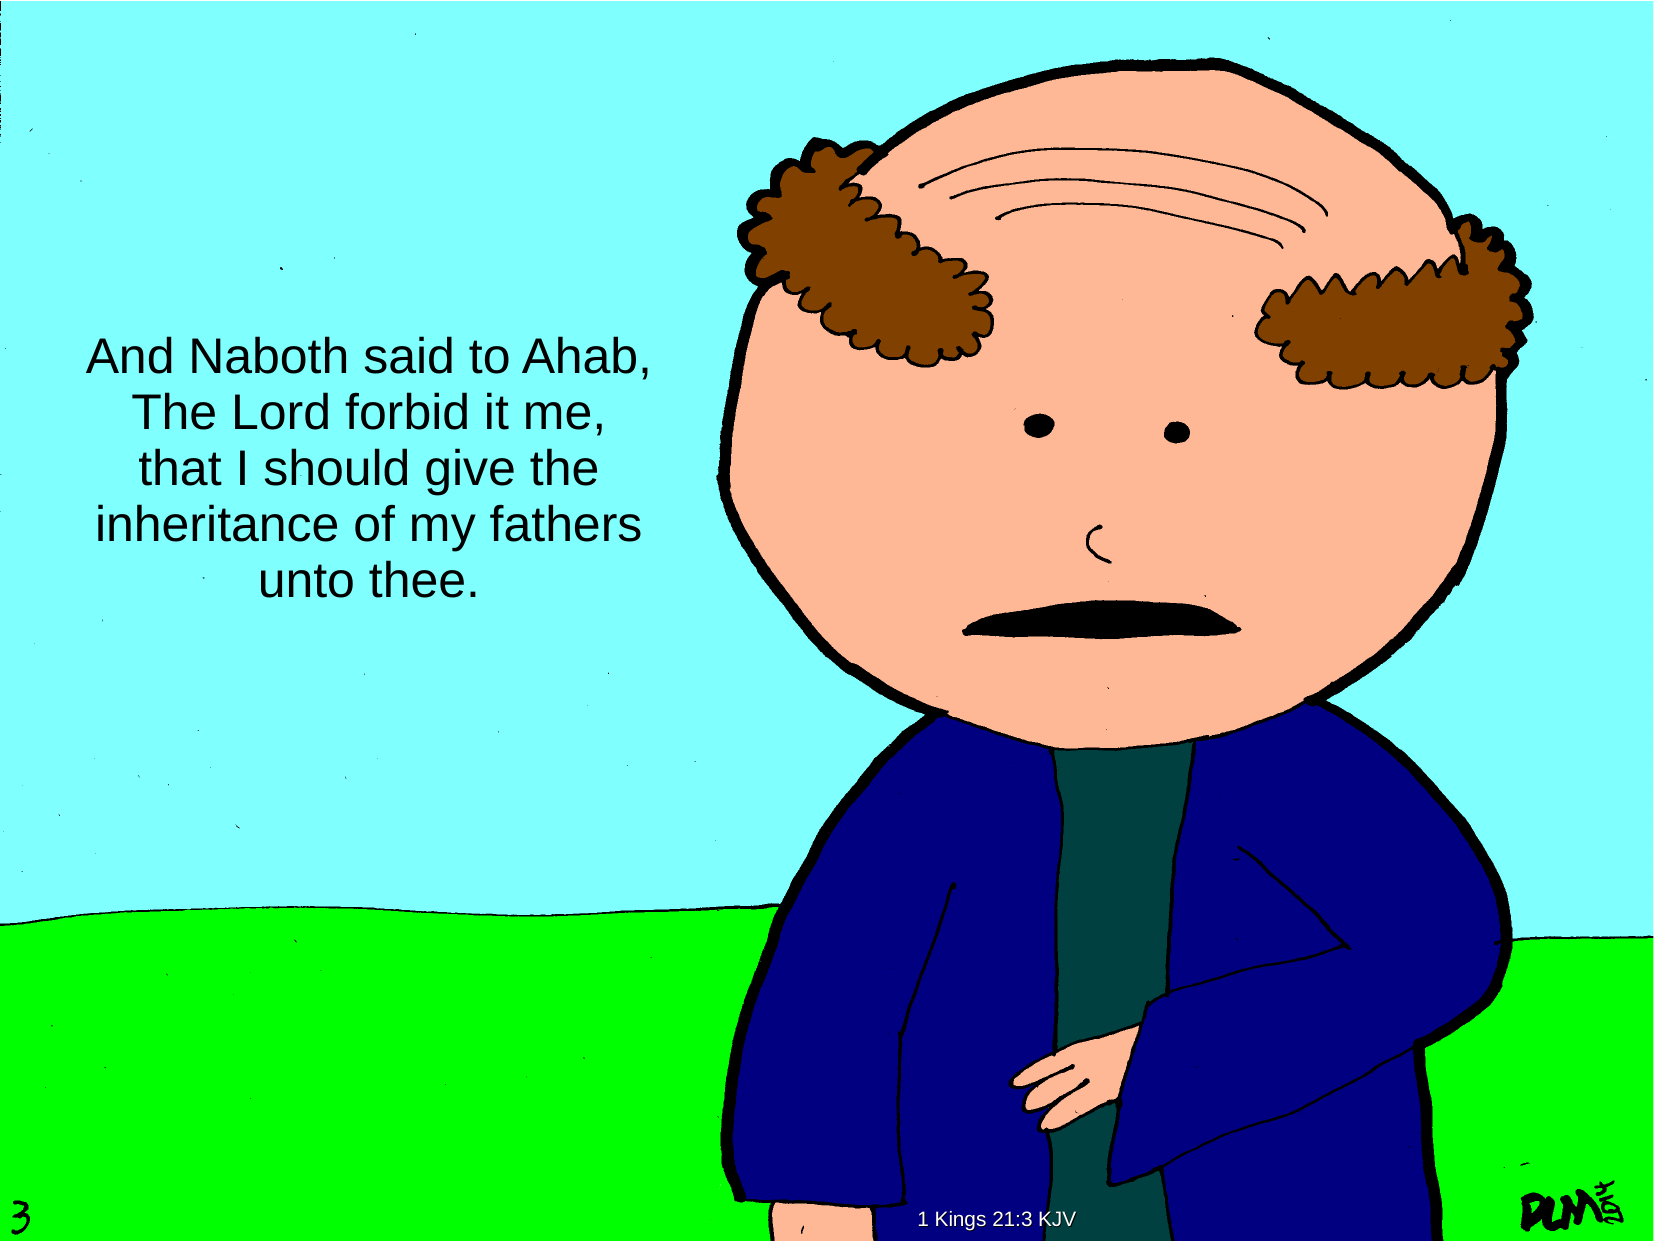

And Naboth said to Ahab, The Lord forbid it me, that I should give the inheritance of my fathers unto thee.
1 Kings 21:3 KJV